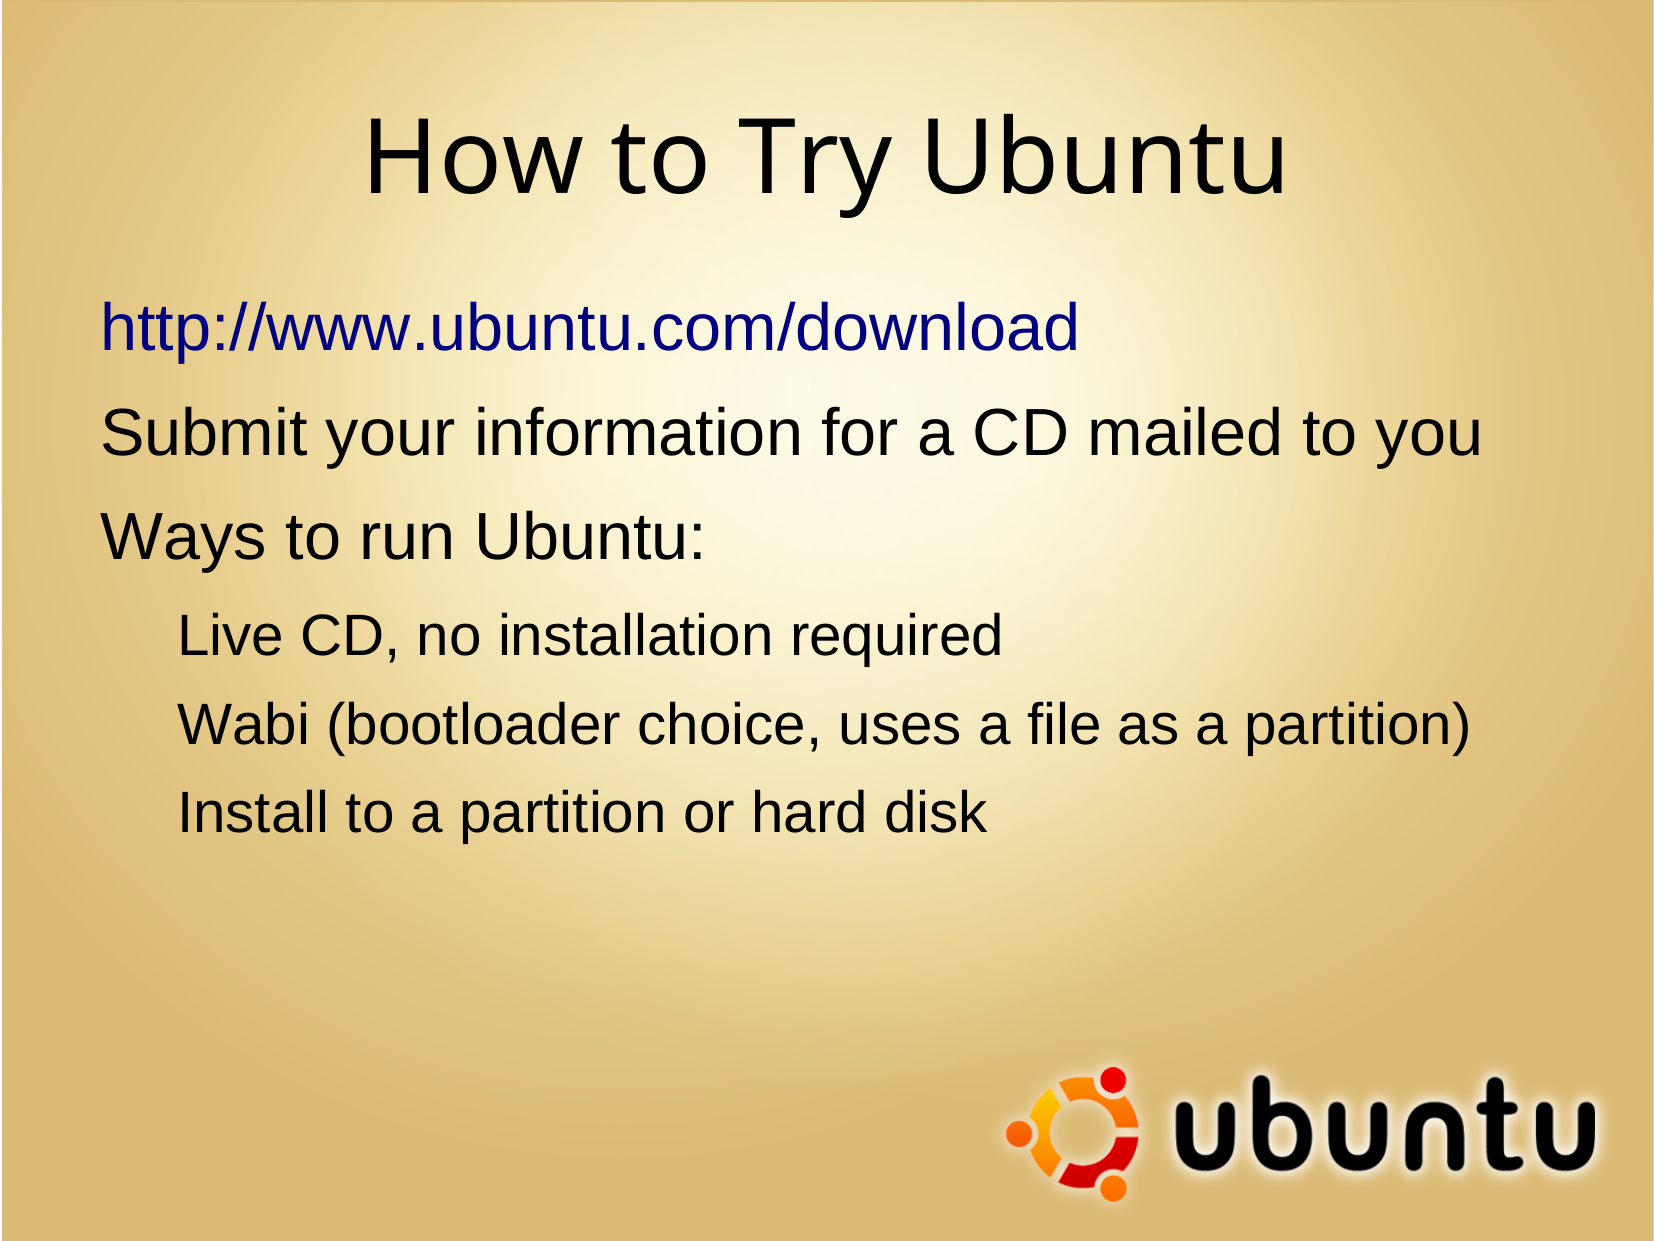

# How to Try Ubuntu
http://www.ubuntu.com/download
Submit your information for a CD mailed to you
Ways to run Ubuntu:
Live CD, no installation required
Wabi (bootloader choice, uses a file as a partition)
Install to a partition or hard disk